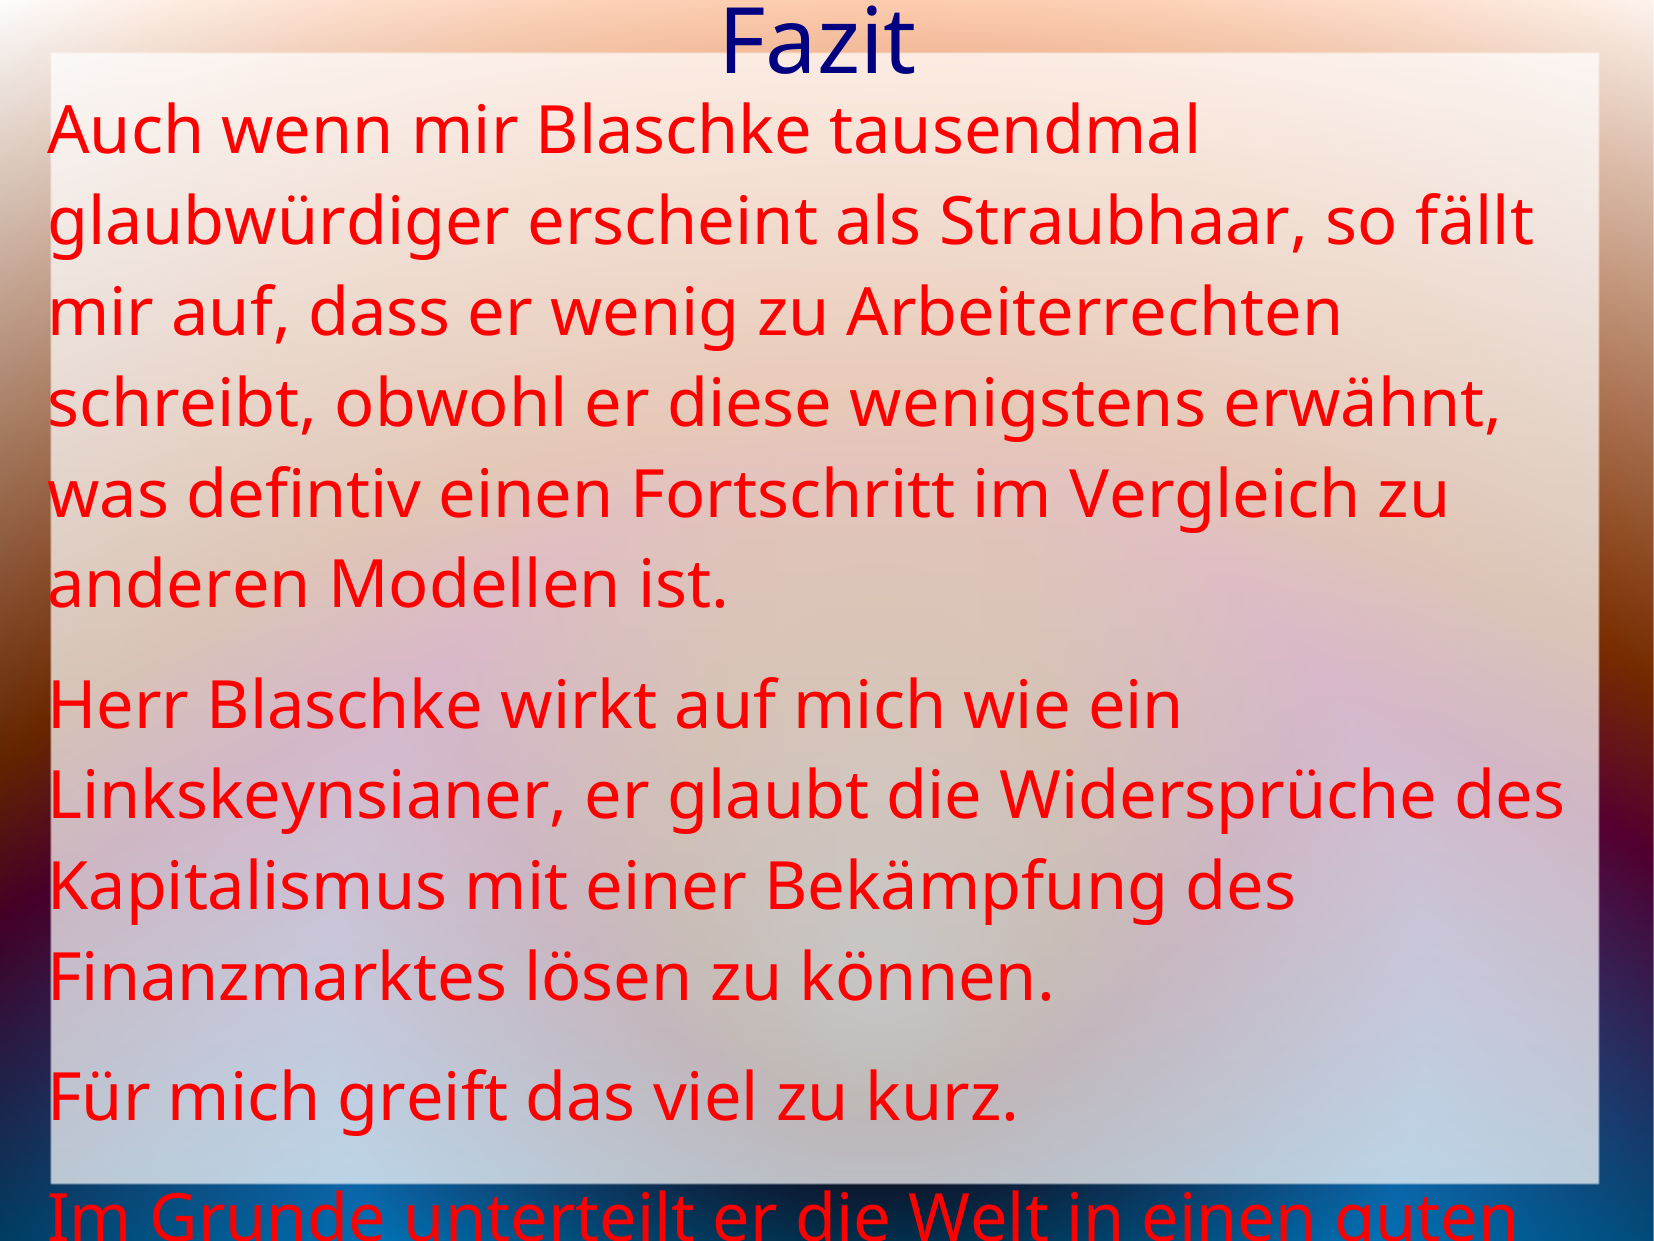

# Fazit
Auch wenn mir Blaschke tausendmal glaubwürdiger erscheint als Straubhaar, so fällt mir auf, dass er wenig zu Arbeiterrechten schreibt, obwohl er diese wenigstens erwähnt, was defintiv einen Fortschritt im Vergleich zu anderen Modellen ist.
Herr Blaschke wirkt auf mich wie ein Linkskeynsianer, er glaubt die Widersprüche des Kapitalismus mit einer Bekämpfung des Finanzmarktes lösen zu können.
Für mich greift das viel zu kurz.
Im Grunde unterteilt er die Welt in einen guten und einen bösen Kapitalismus. Schon Marx zeigte, dass diese Unterscheidung nicht haltbar ist.